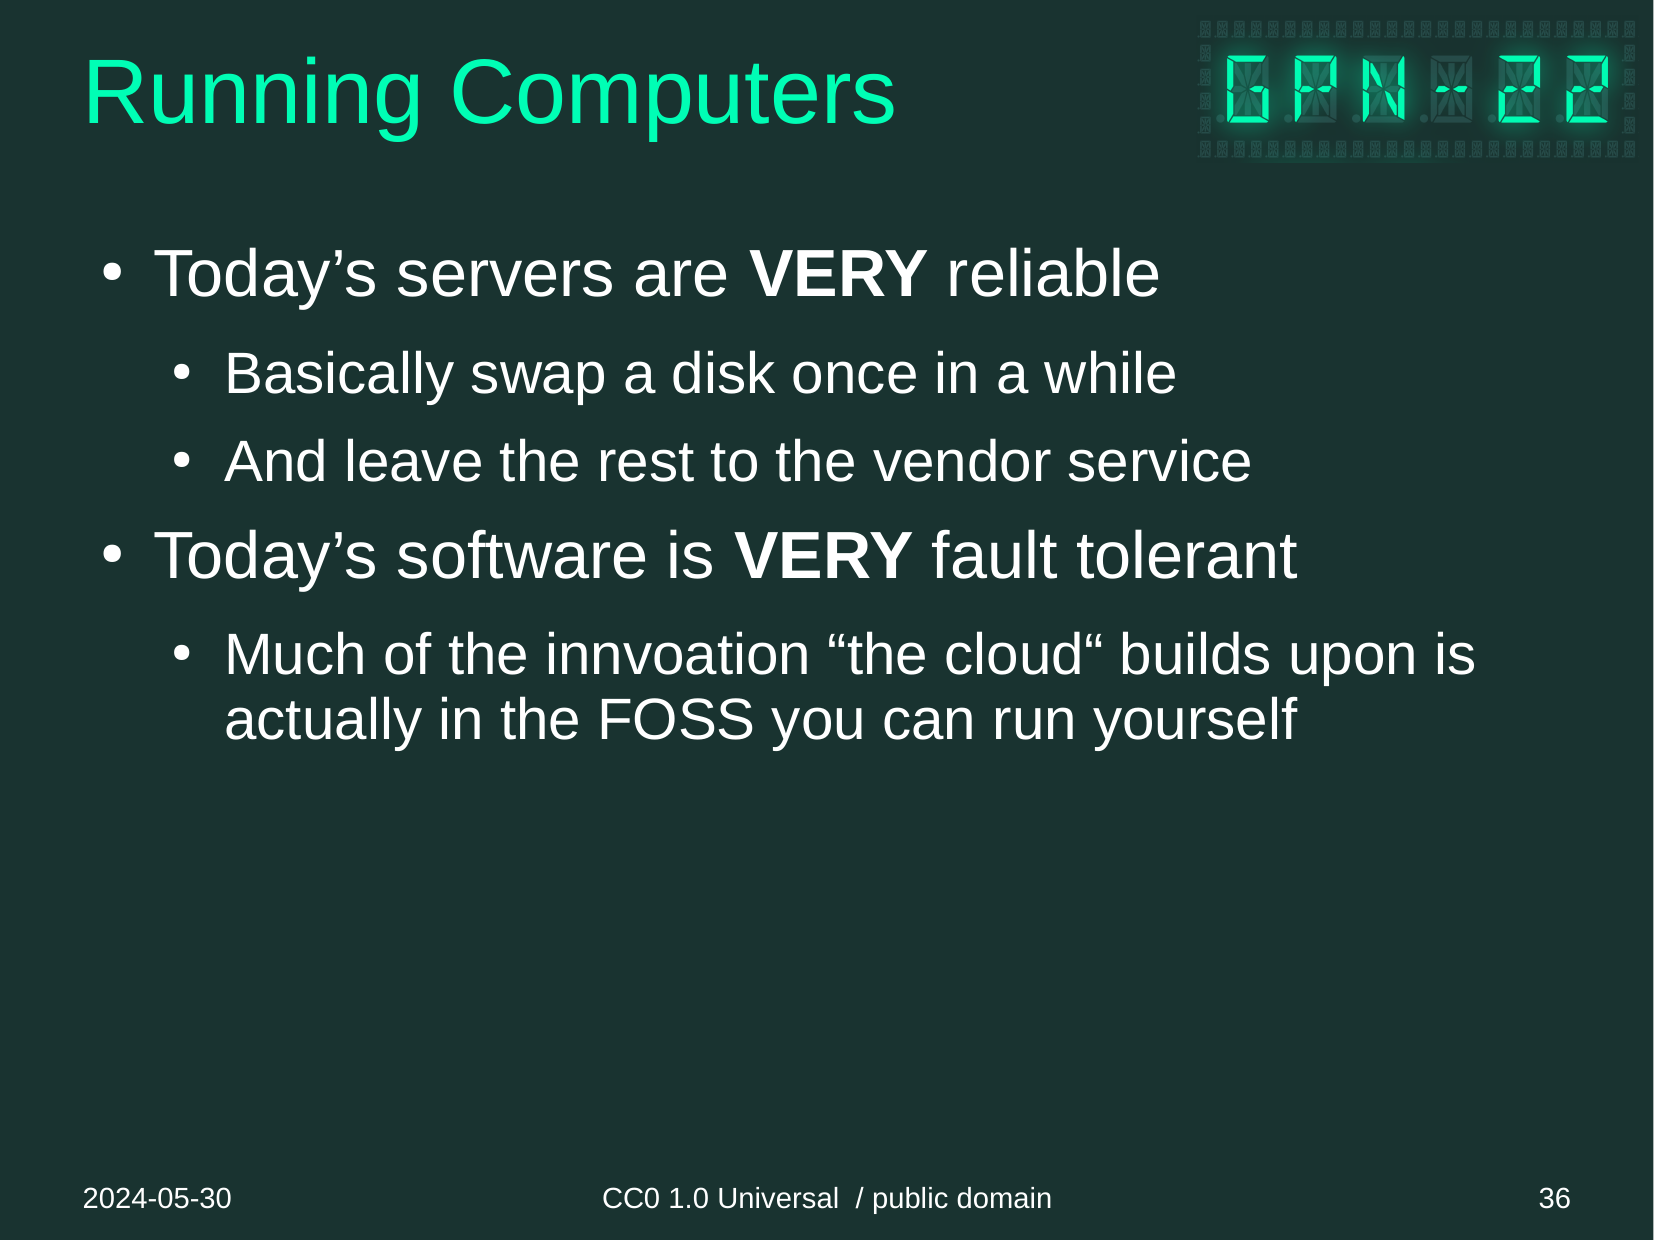

# Running Computers
Today’s servers are VERY reliable
Basically swap a disk once in a while
And leave the rest to the vendor service
Today’s software is VERY fault tolerant
Much of the innvoation “the cloud“ builds upon is actually in the FOSS you can run yourself